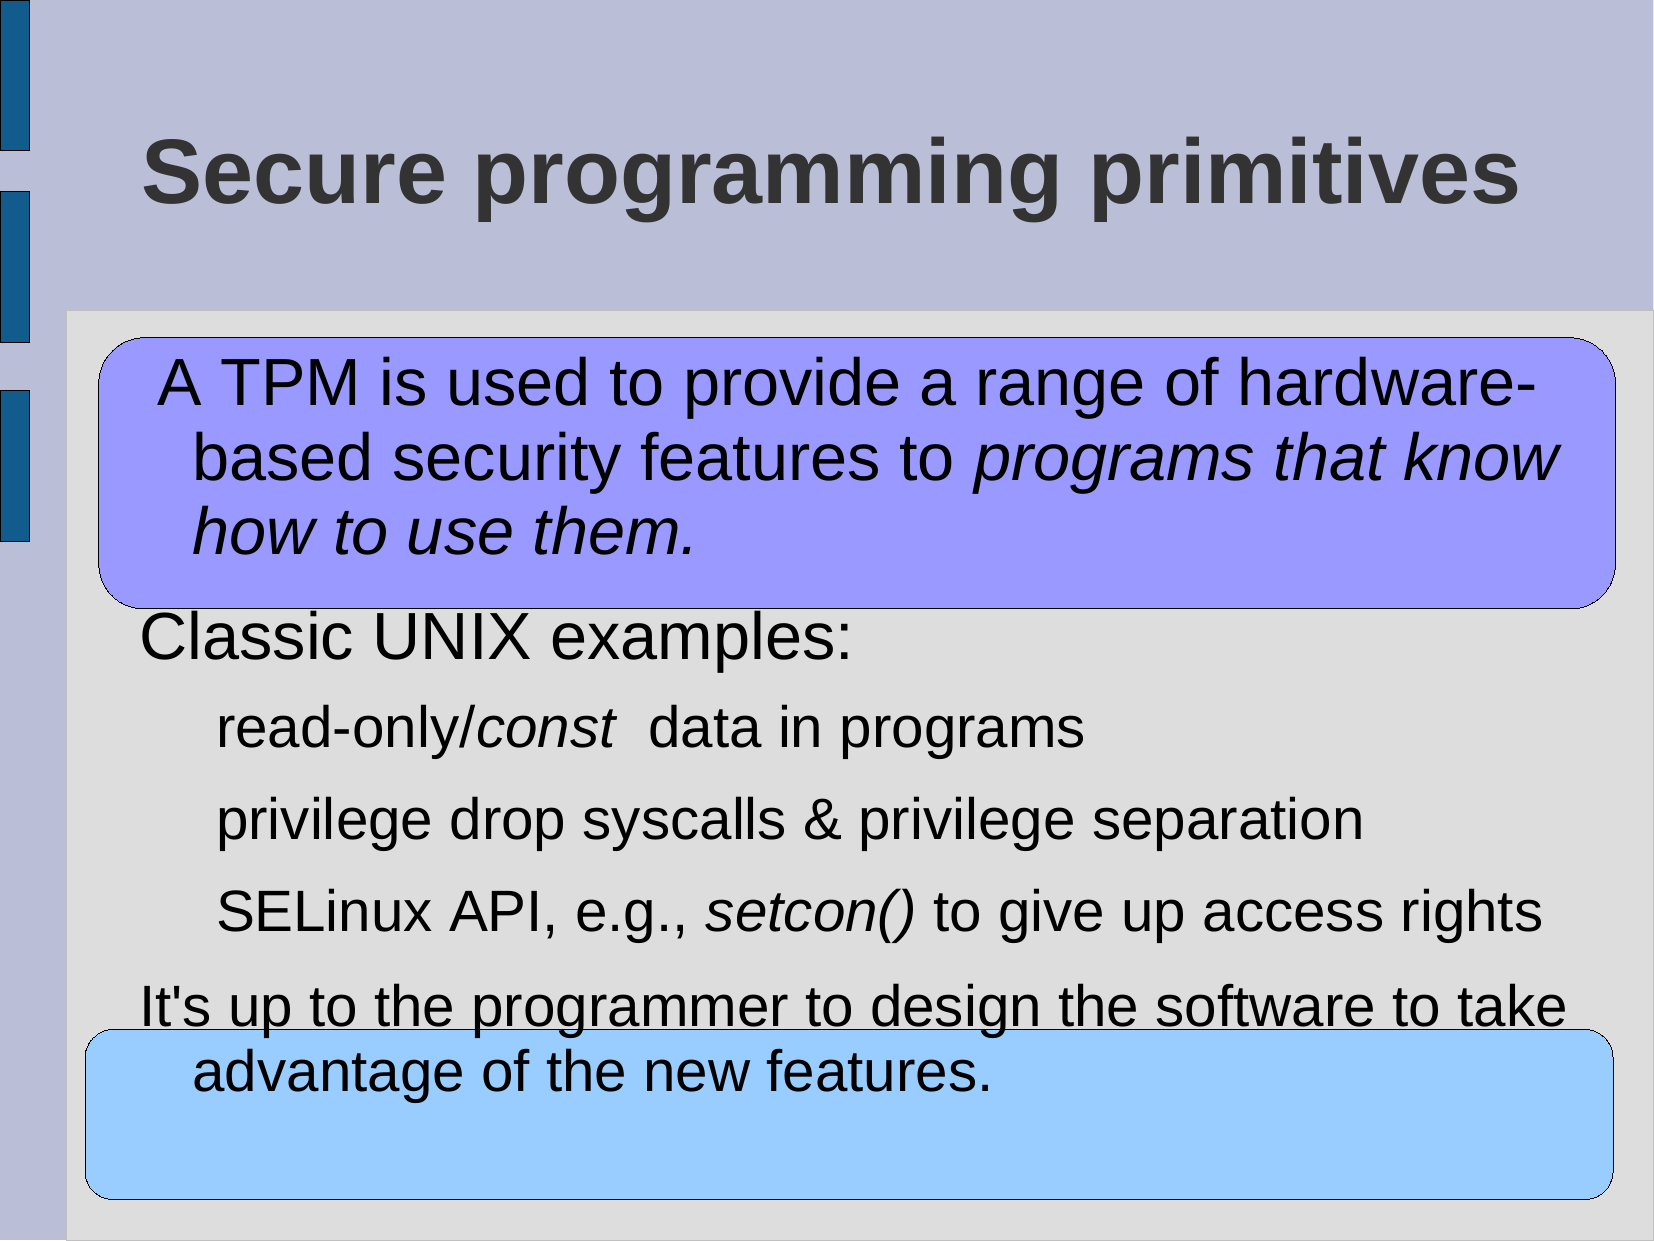

# Secure programming primitives
 A TPM is used to provide a range of hardware-based security features to programs that know how to use them.
Classic UNIX examples:
read-only/const data in programs
privilege drop syscalls & privilege separation
SELinux API, e.g., setcon() to give up access rights
It's up to the programmer to design the software to take advantage of the new features.